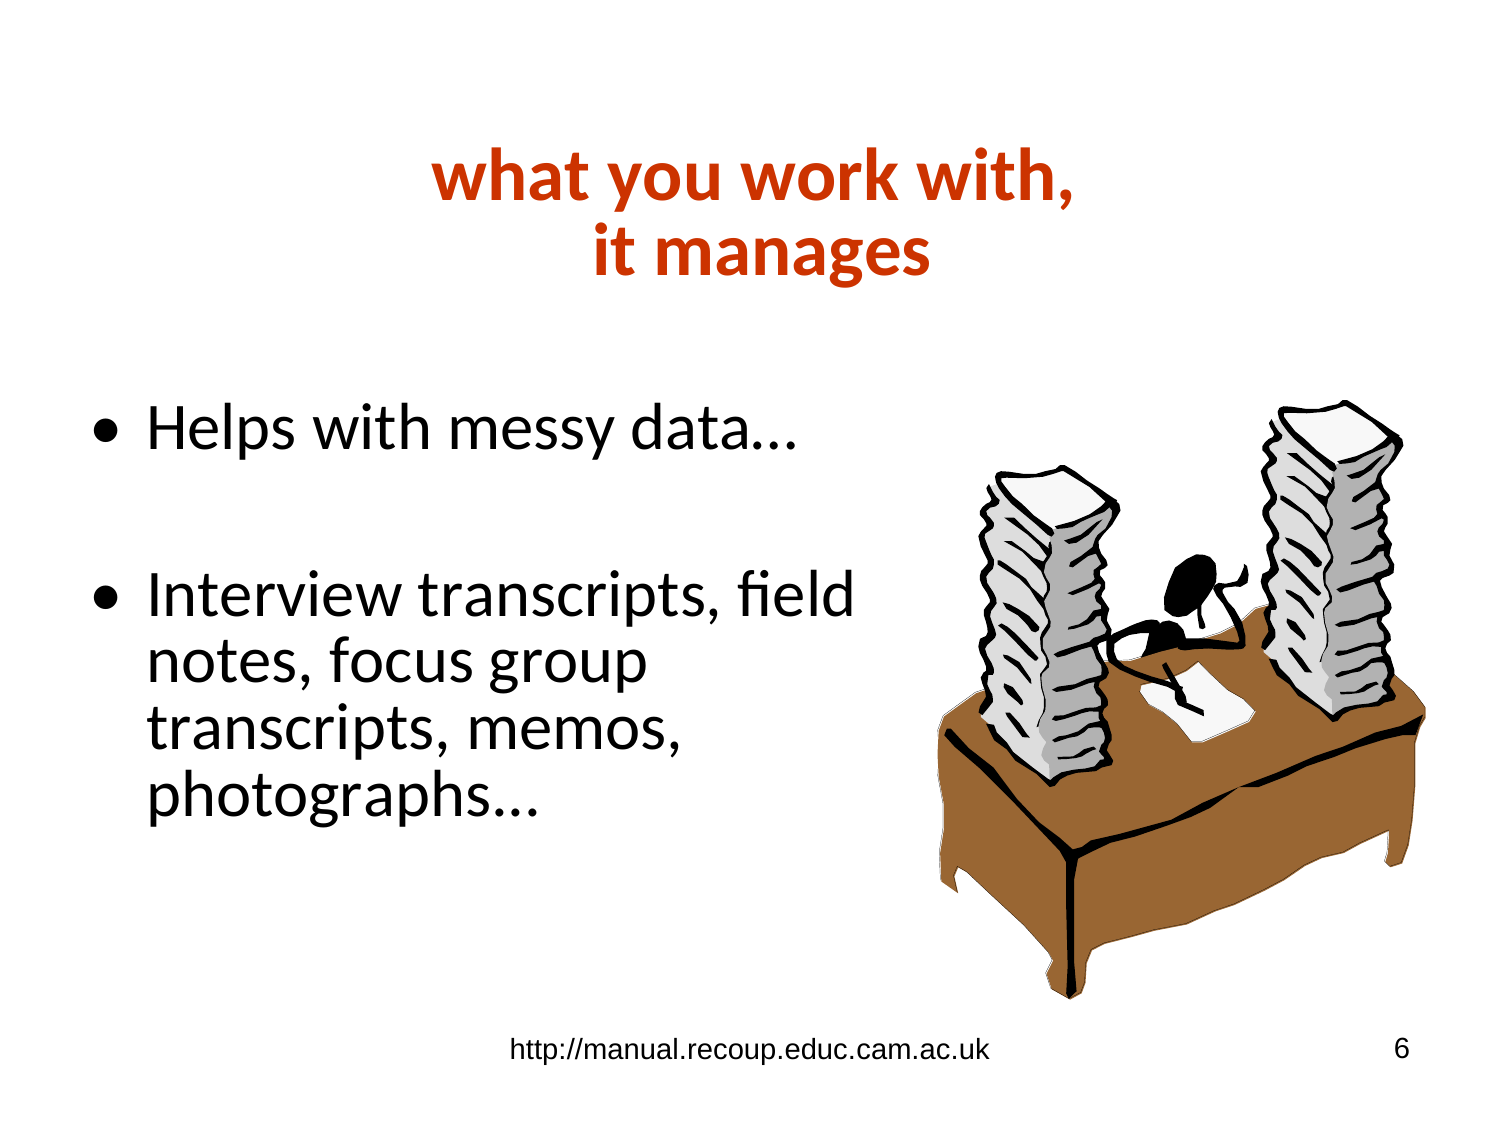

# what you work with, it manages
Helps with messy data…
Interview transcripts, field notes, focus group transcripts, memos, photographs...
6
http://manual.recoup.educ.cam.ac.uk